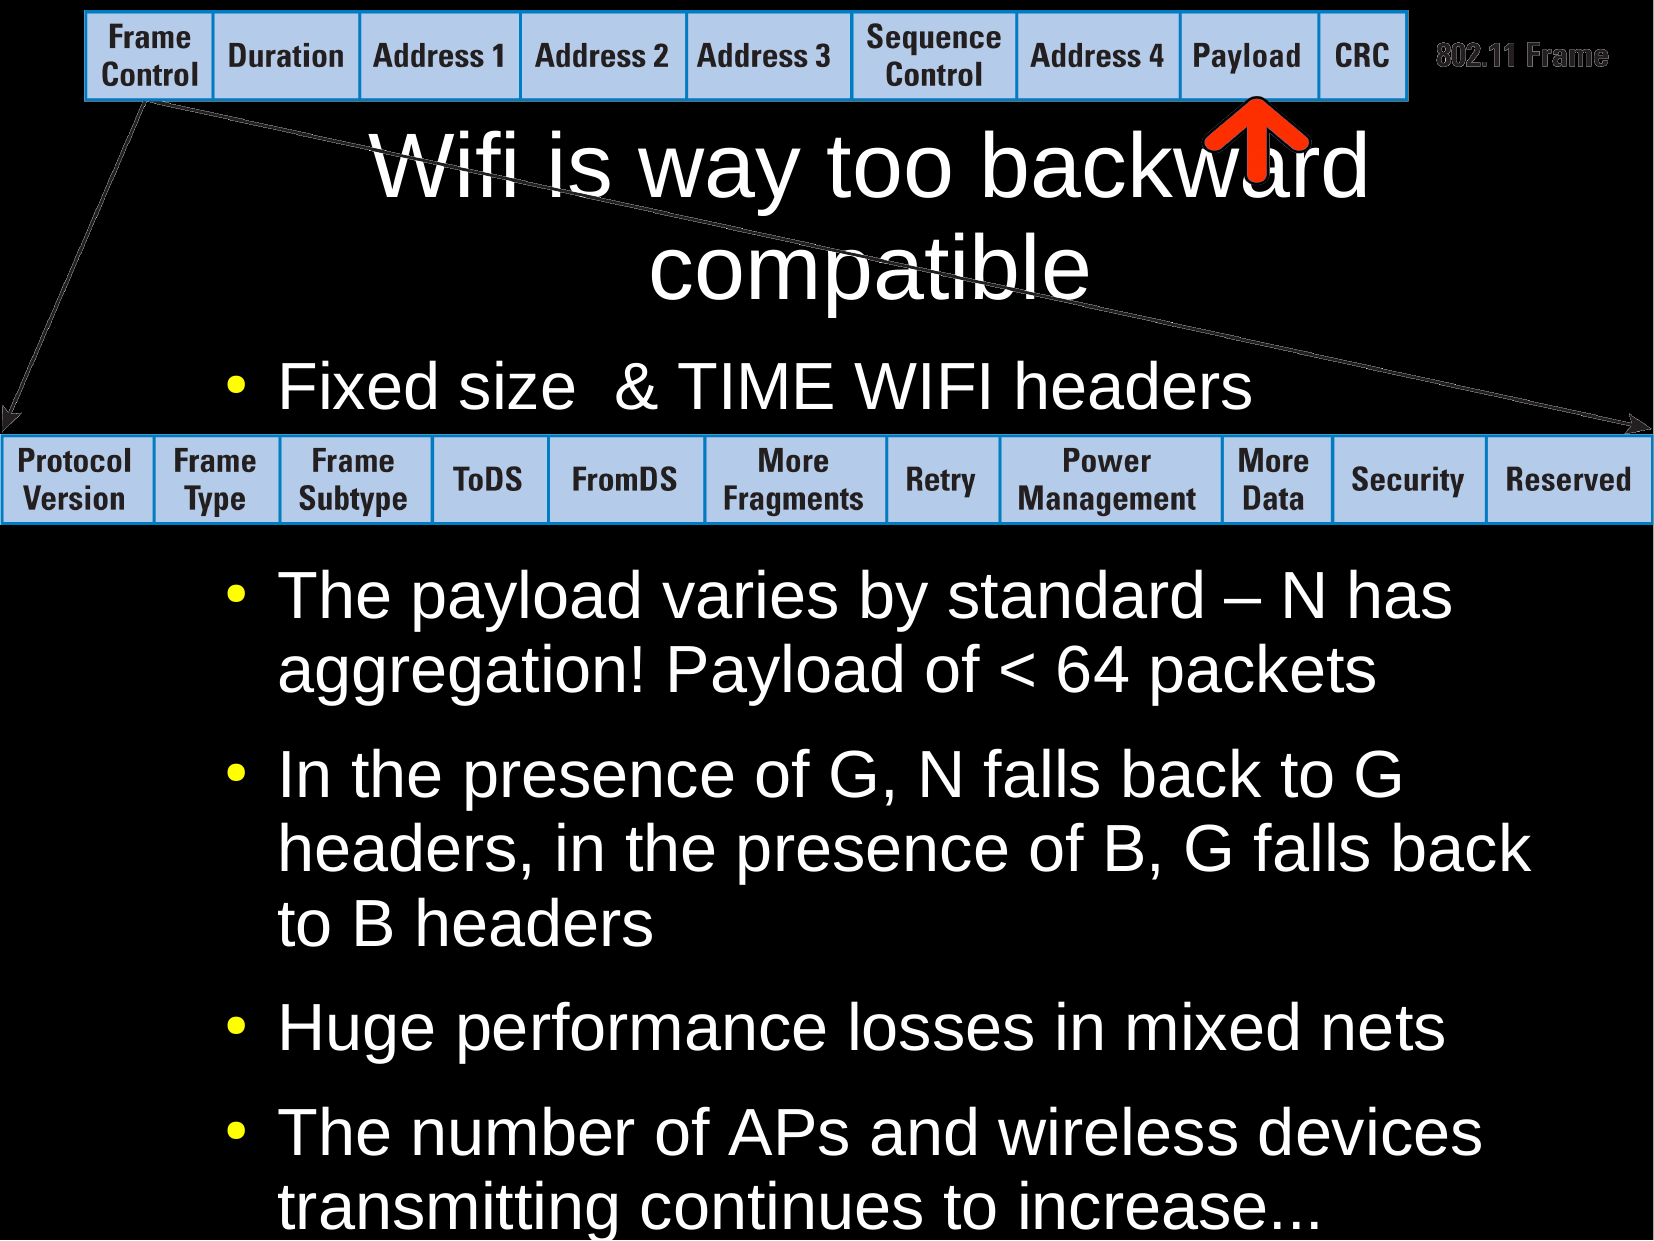

# Wifi is way too backward compatible
Fixed size & TIME WIFI headers
The payload varies by standard – N has aggregation! Payload of < 64 packets
In the presence of G, N falls back to G headers, in the presence of B, G falls back to B headers
Huge performance losses in mixed nets
The number of APs and wireless devices transmitting continues to increase...